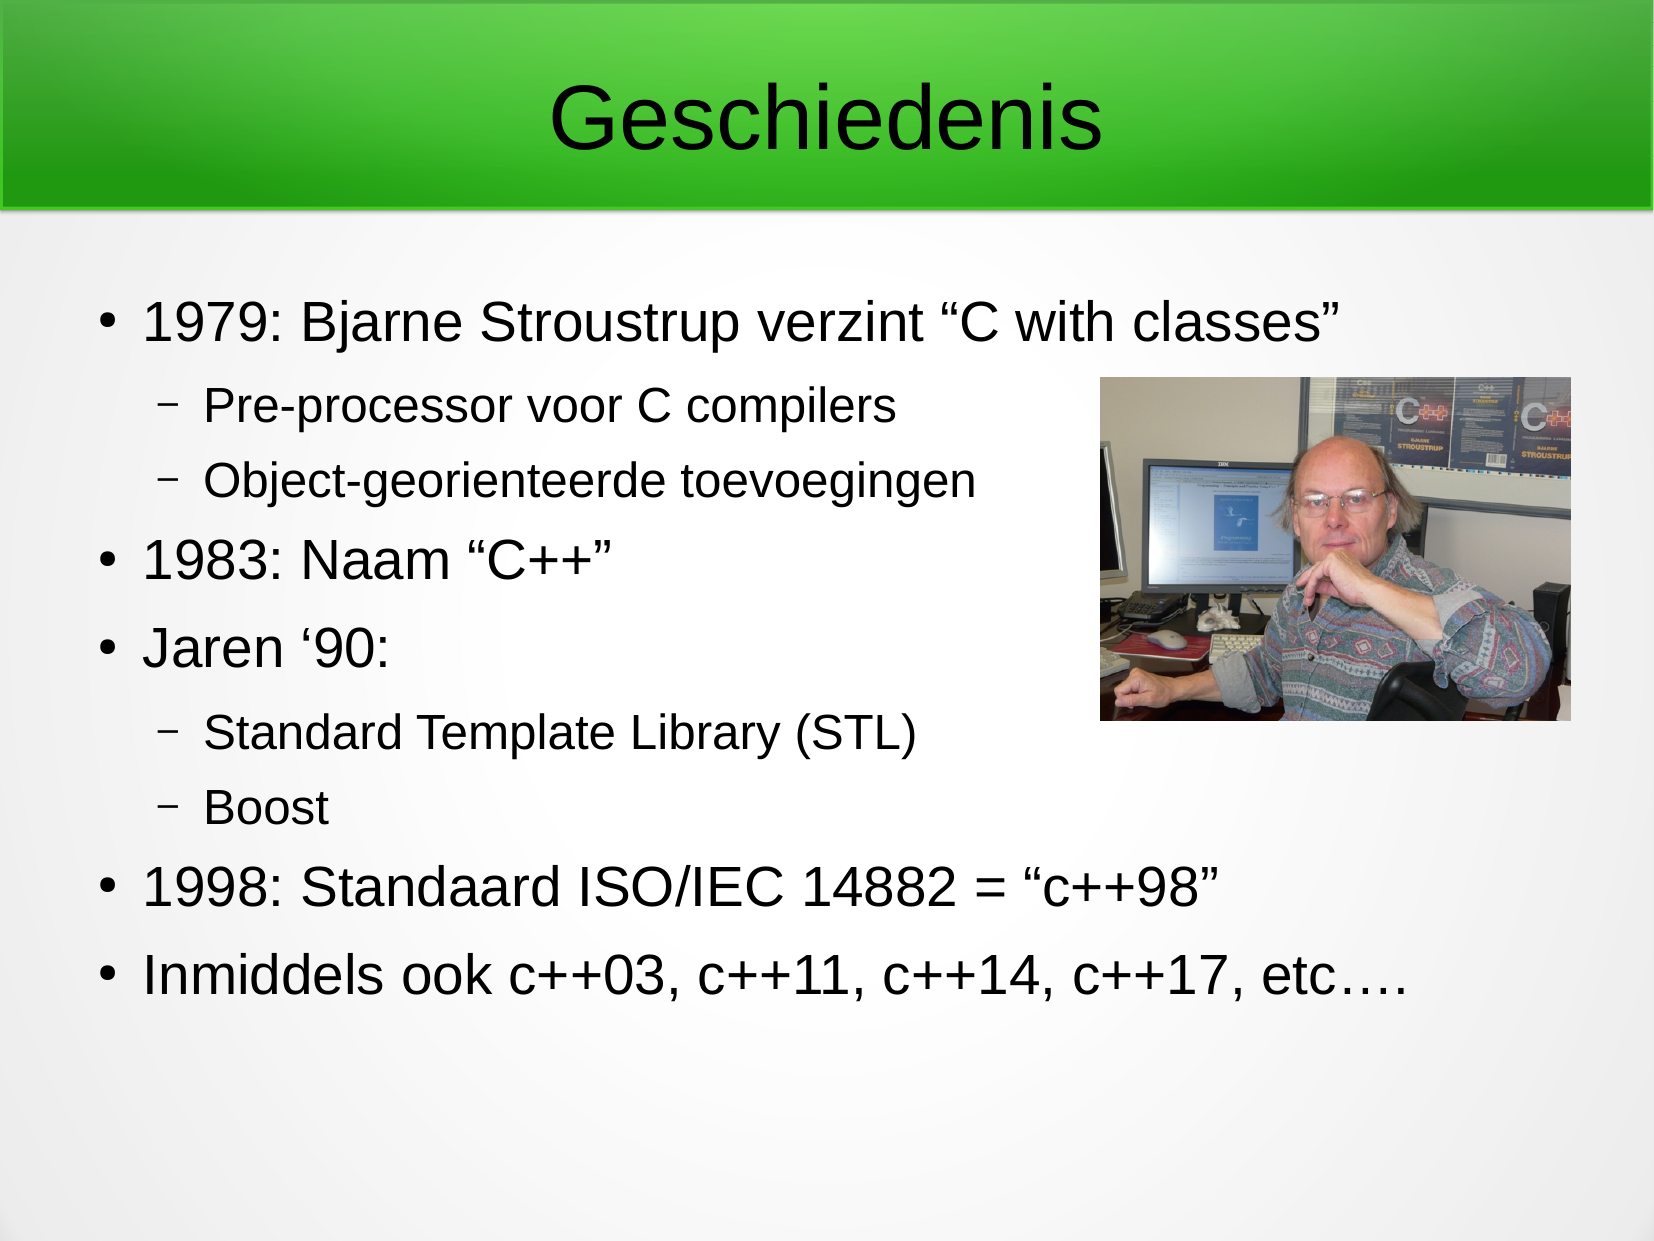

# Geschiedenis
1979: Bjarne Stroustrup verzint “C with classes”
Pre-processor voor C compilers
Object-georienteerde toevoegingen
1983: Naam “C++”
Jaren ‘90:
Standard Template Library (STL)
Boost
1998: Standaard ISO/IEC 14882 = “c++98”
Inmiddels ook c++03, c++11, c++14, c++17, etc….